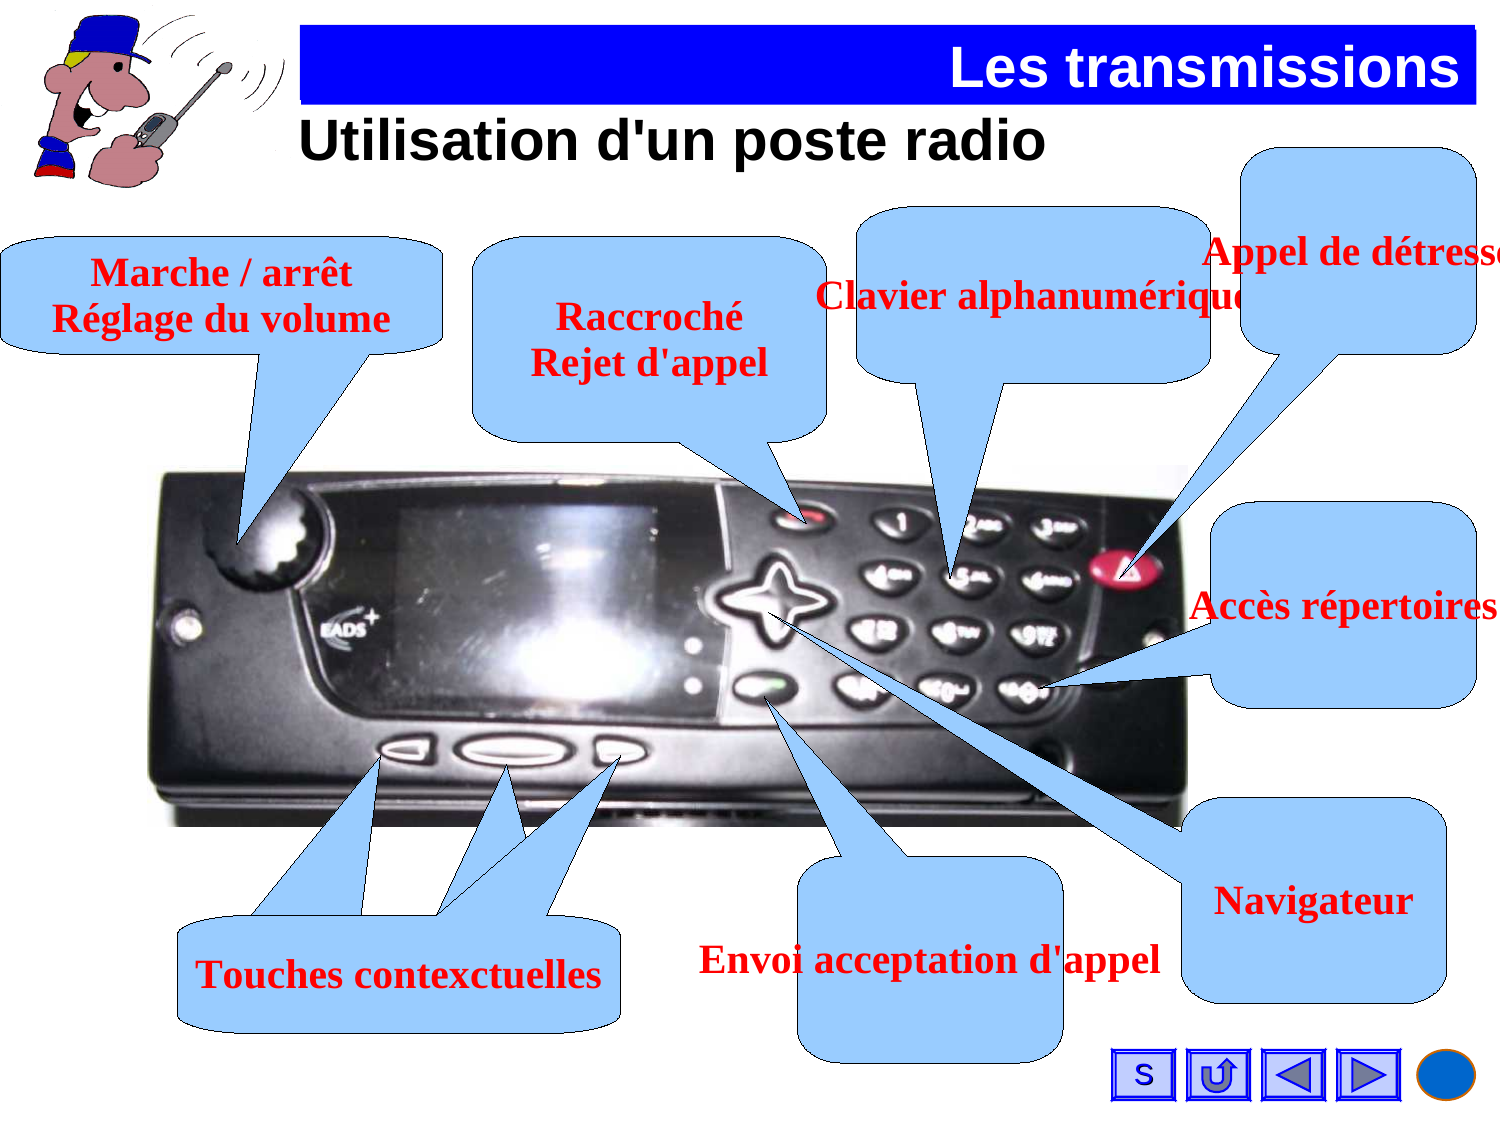

Les transmissions
Utilisation d'un poste radio
Appel de détresse
Clavier alphanumérique
Marche / arrêt
Réglage du volume
Raccroché
Rejet d'appel
Accès répertoires
Navigateur
Envoi acceptation d'appel
Touches contexctuelles
Touches contexctuelles
Touches contexctuelles